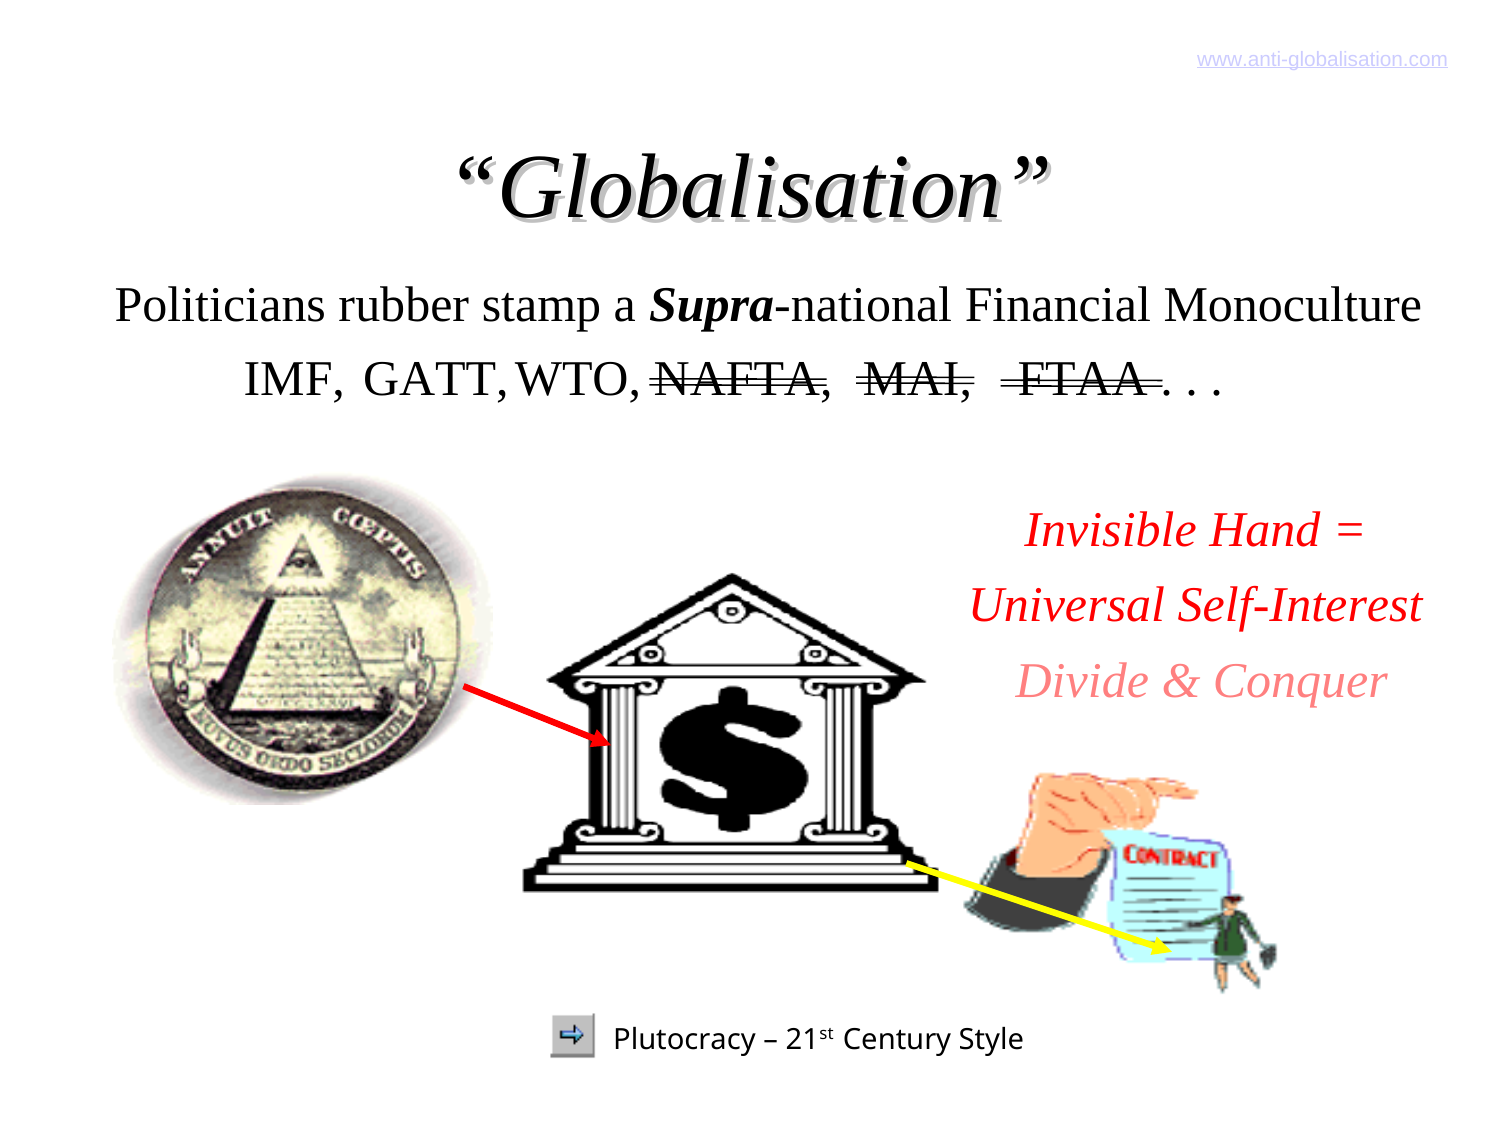

www.anti-globalisation.com
# “Globalisation”
Politicians rubber stamp a Supra-national Financial Monoculture
IMF,
GATT,
WTO,
NAFTA,
MAI,
FTAA . . .
Invisible Hand =
Universal Self-Interest
 Divide & Conquer
 Plutocracy – 21st Century Style